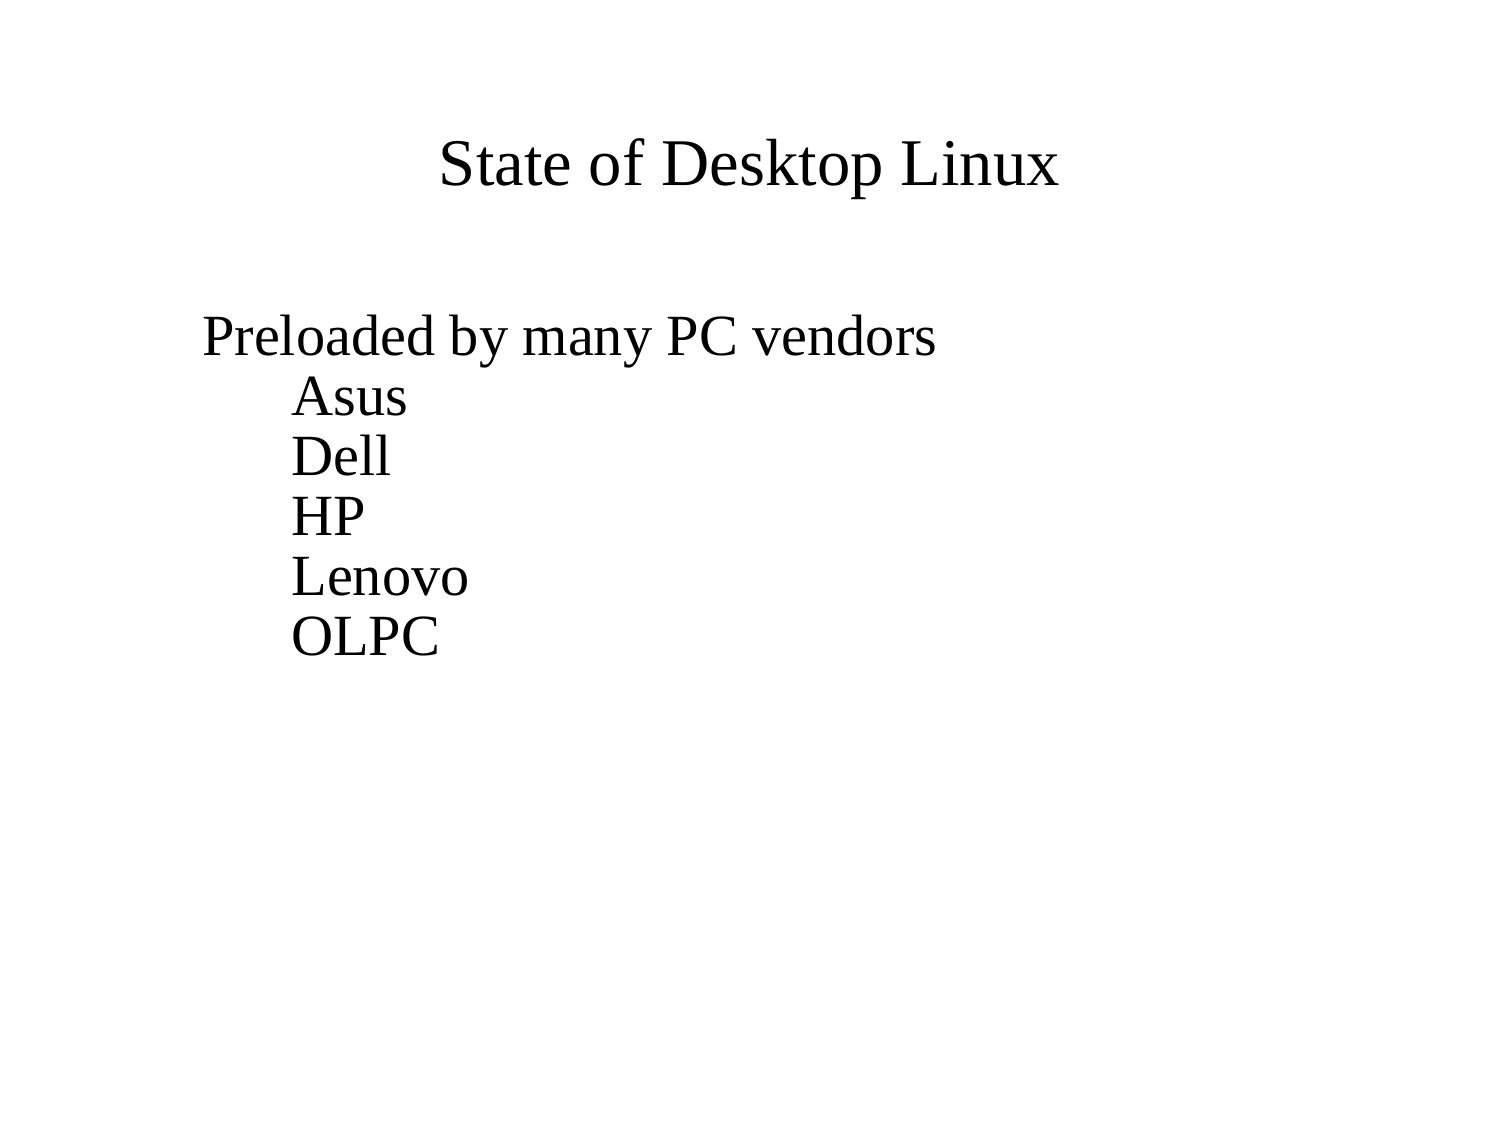

# State of Desktop Linux
Preloaded by many PC vendors
 Asus
 Dell
 HP
 Lenovo
 OLPC